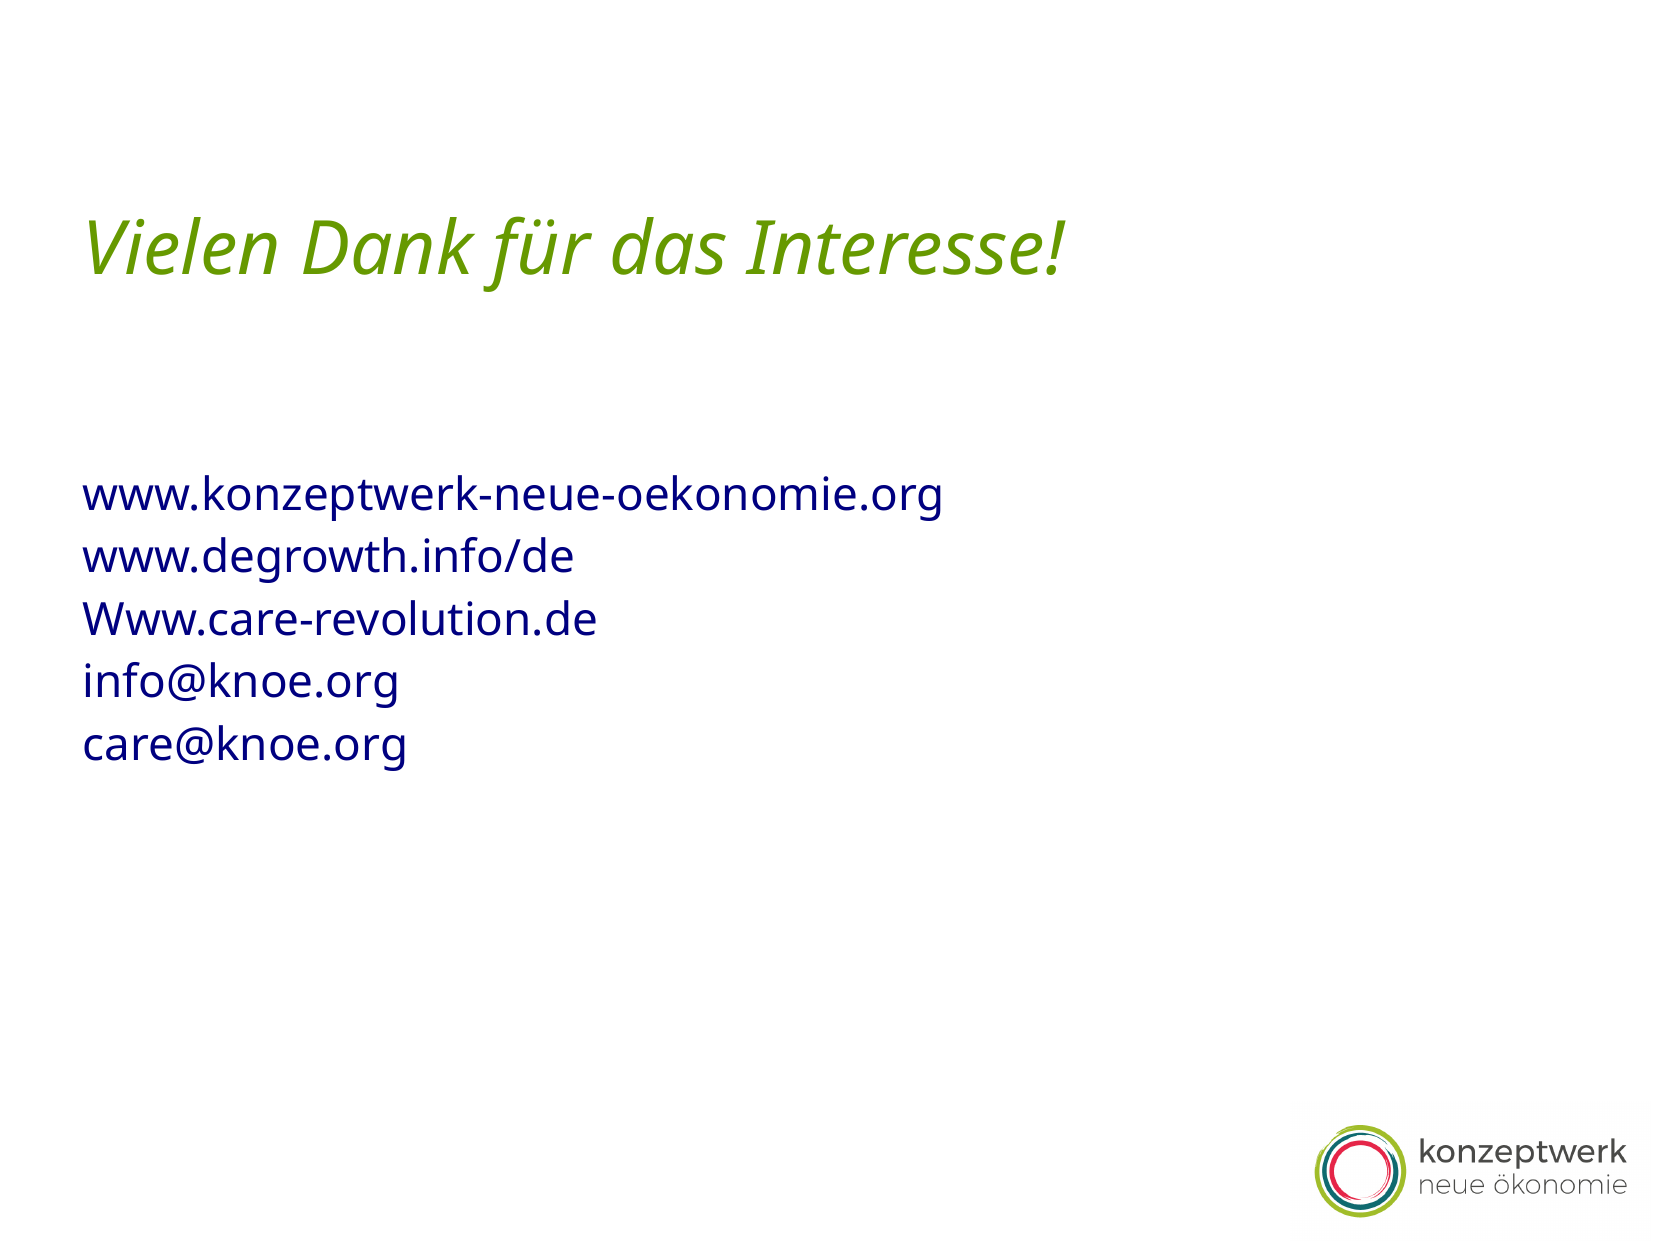

# Vielen Dank für das Interesse!
www.konzeptwerk-neue-oekonomie.org
www.degrowth.info/de
Www.care-revolution.de
info@knoe.org
care@knoe.org